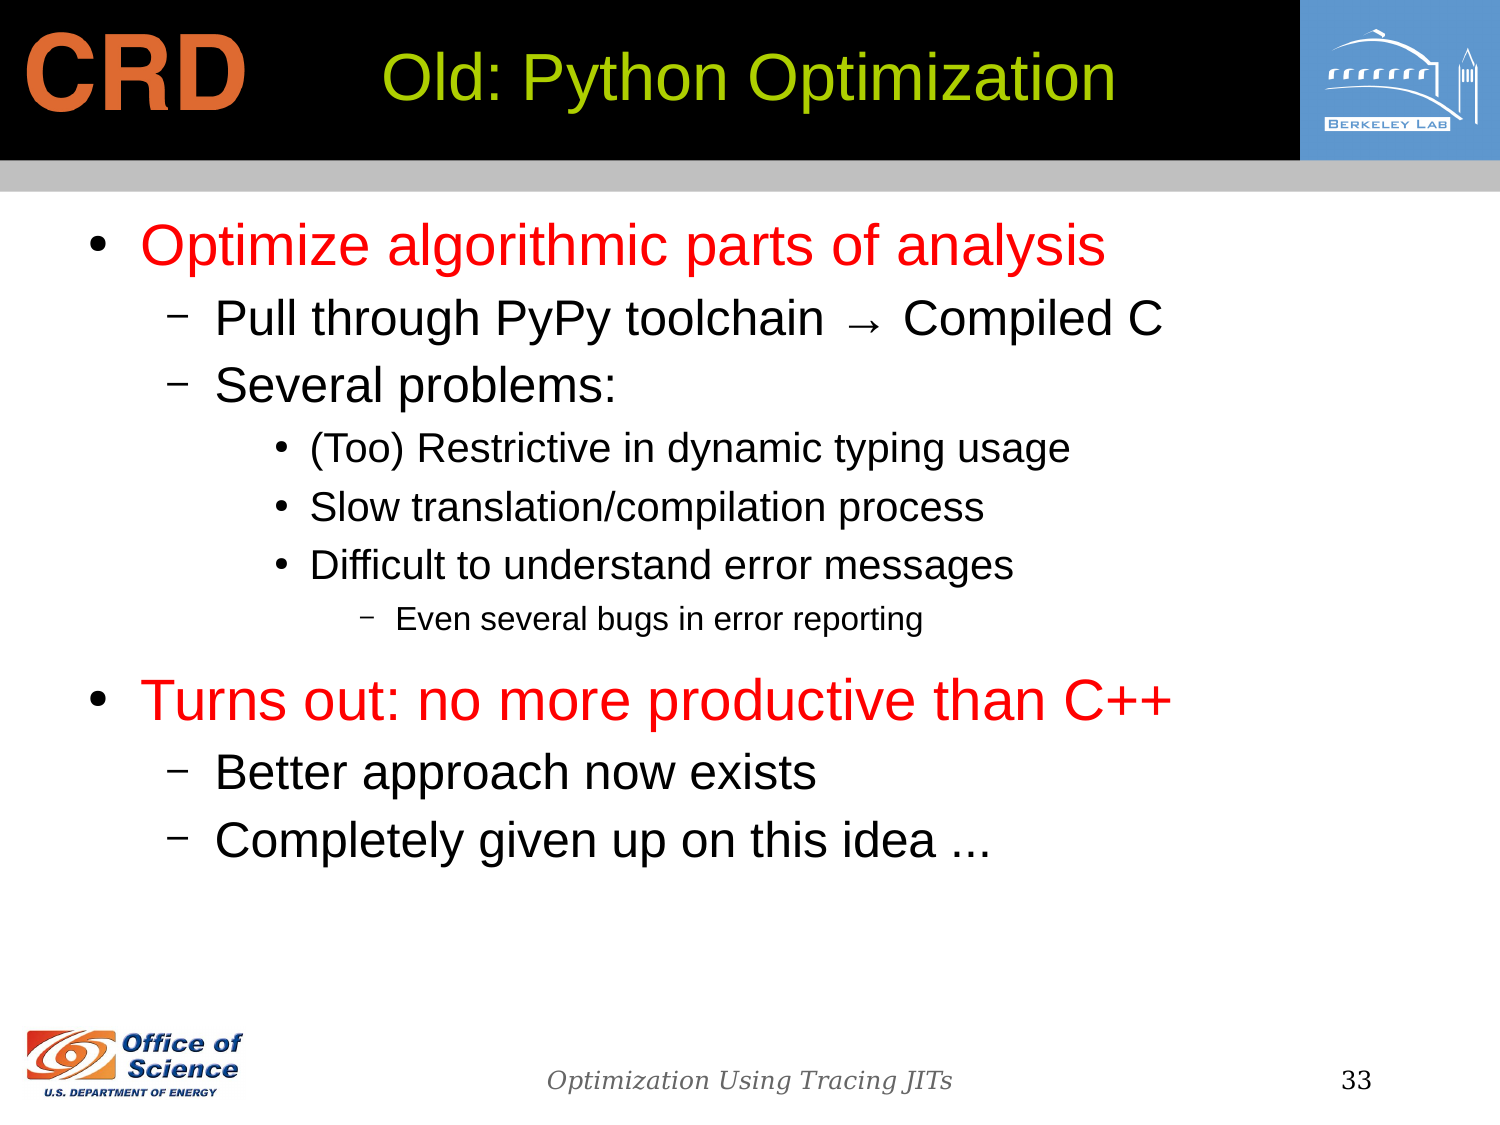

# Old: Python Optimization
Optimize algorithmic parts of analysis
Pull through PyPy toolchain → Compiled C
Several problems:
(Too) Restrictive in dynamic typing usage
Slow translation/compilation process
Difficult to understand error messages
Even several bugs in error reporting
Turns out: no more productive than C++
Better approach now exists
Completely given up on this idea ...
Optimization Using Tracing JITs
33